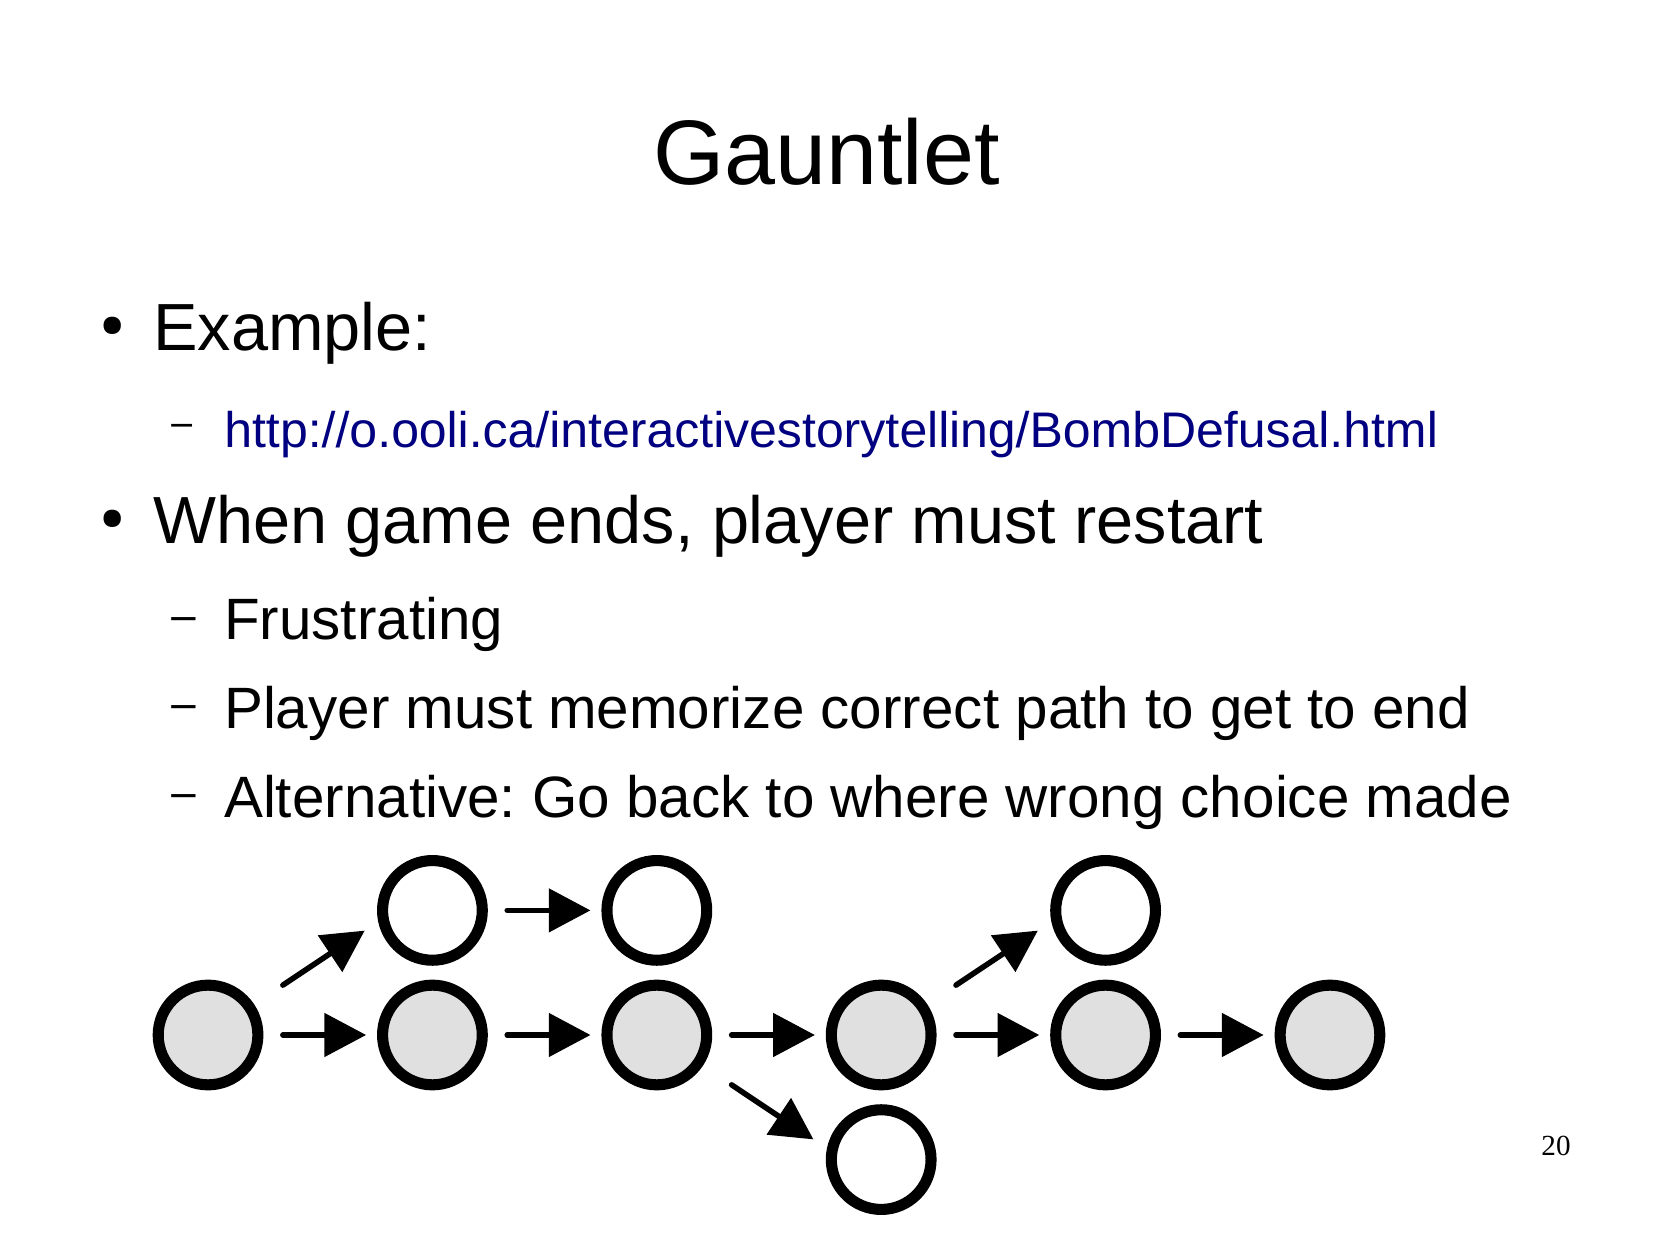

# Gauntlet
Example:
http://o.ooli.ca/interactivestorytelling/BombDefusal.html
When game ends, player must restart
Frustrating
Player must memorize correct path to get to end
Alternative: Go back to where wrong choice made
20